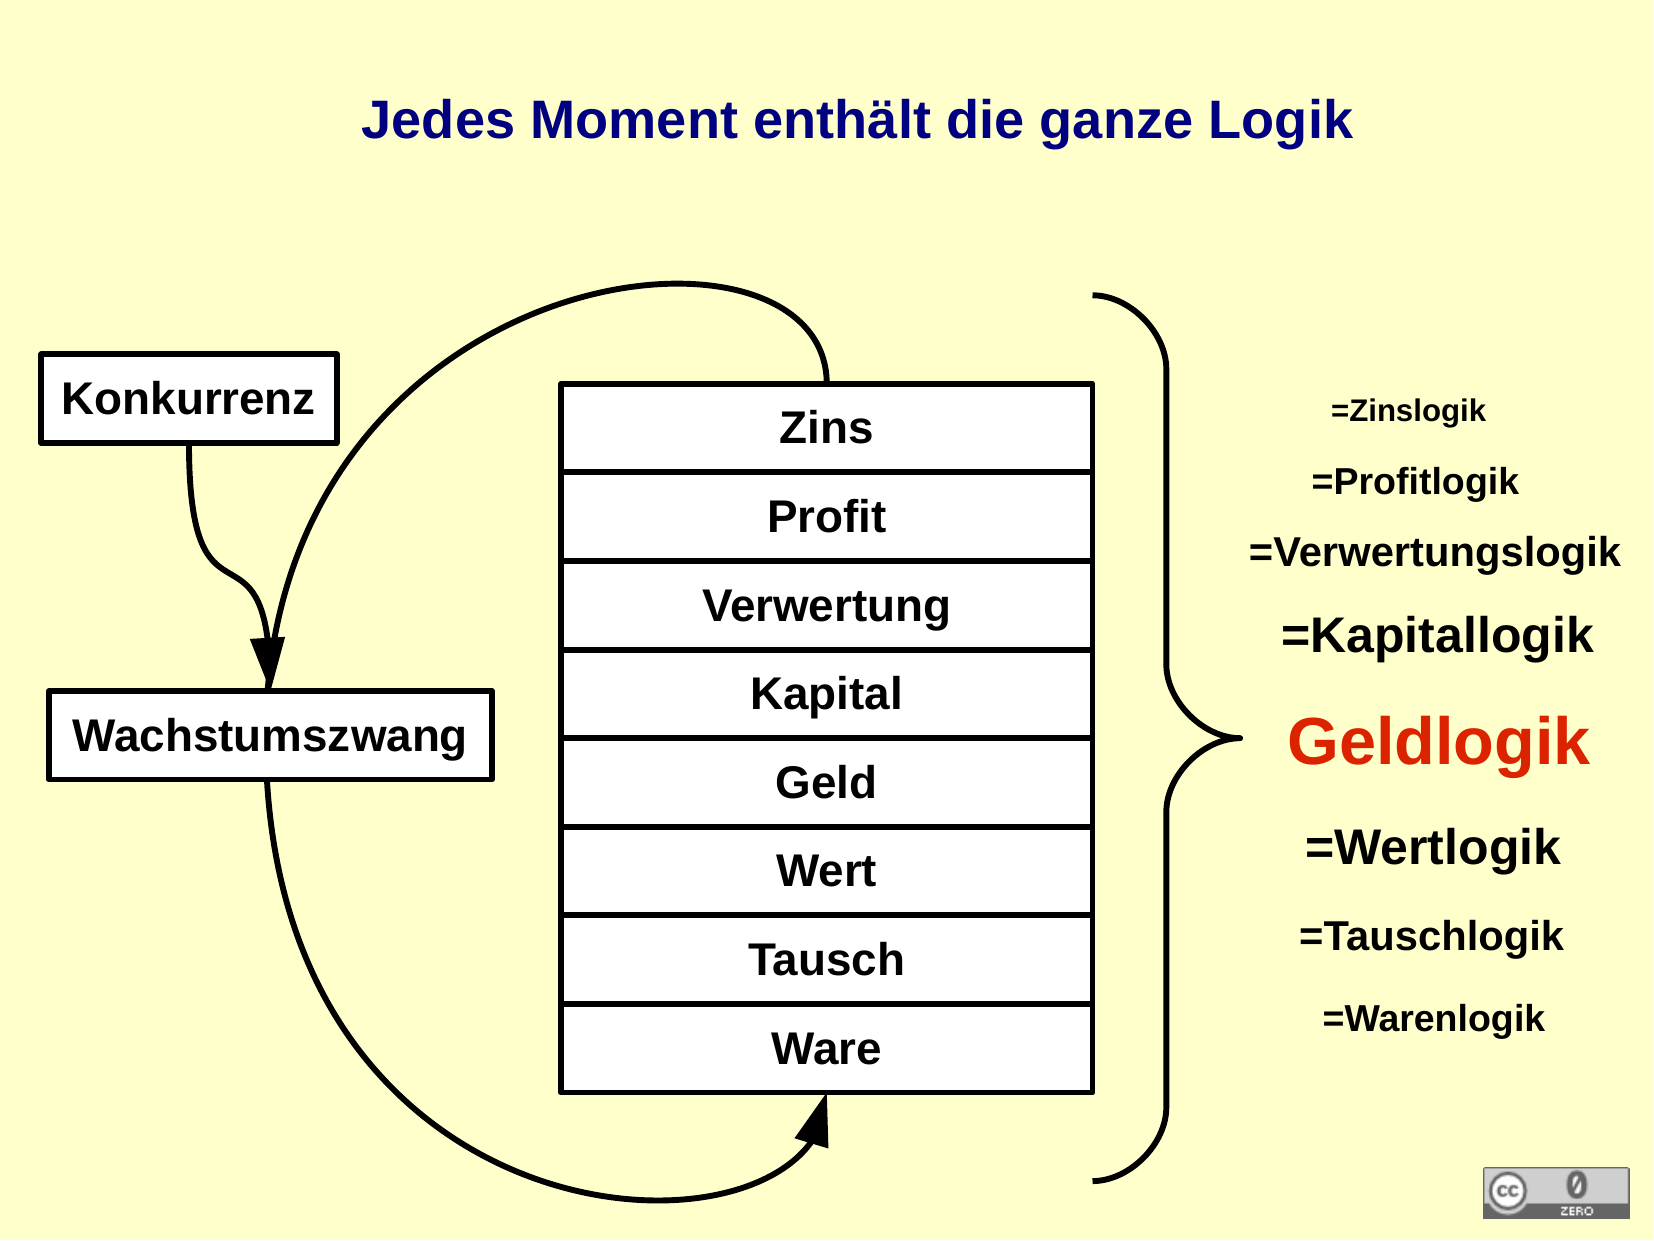

# Jedes Moment enthält die ganze Logik
Konkurrenz
=Zinslogik
Zins
=Profitlogik
Profit
=Verwertungslogik
Verwertung
=Kapitallogik
Kapital
Wachstumszwang
Geldlogik
Geld
=Wertlogik
Wert
=Tauschlogik
Tausch
=Warenlogik
Ware